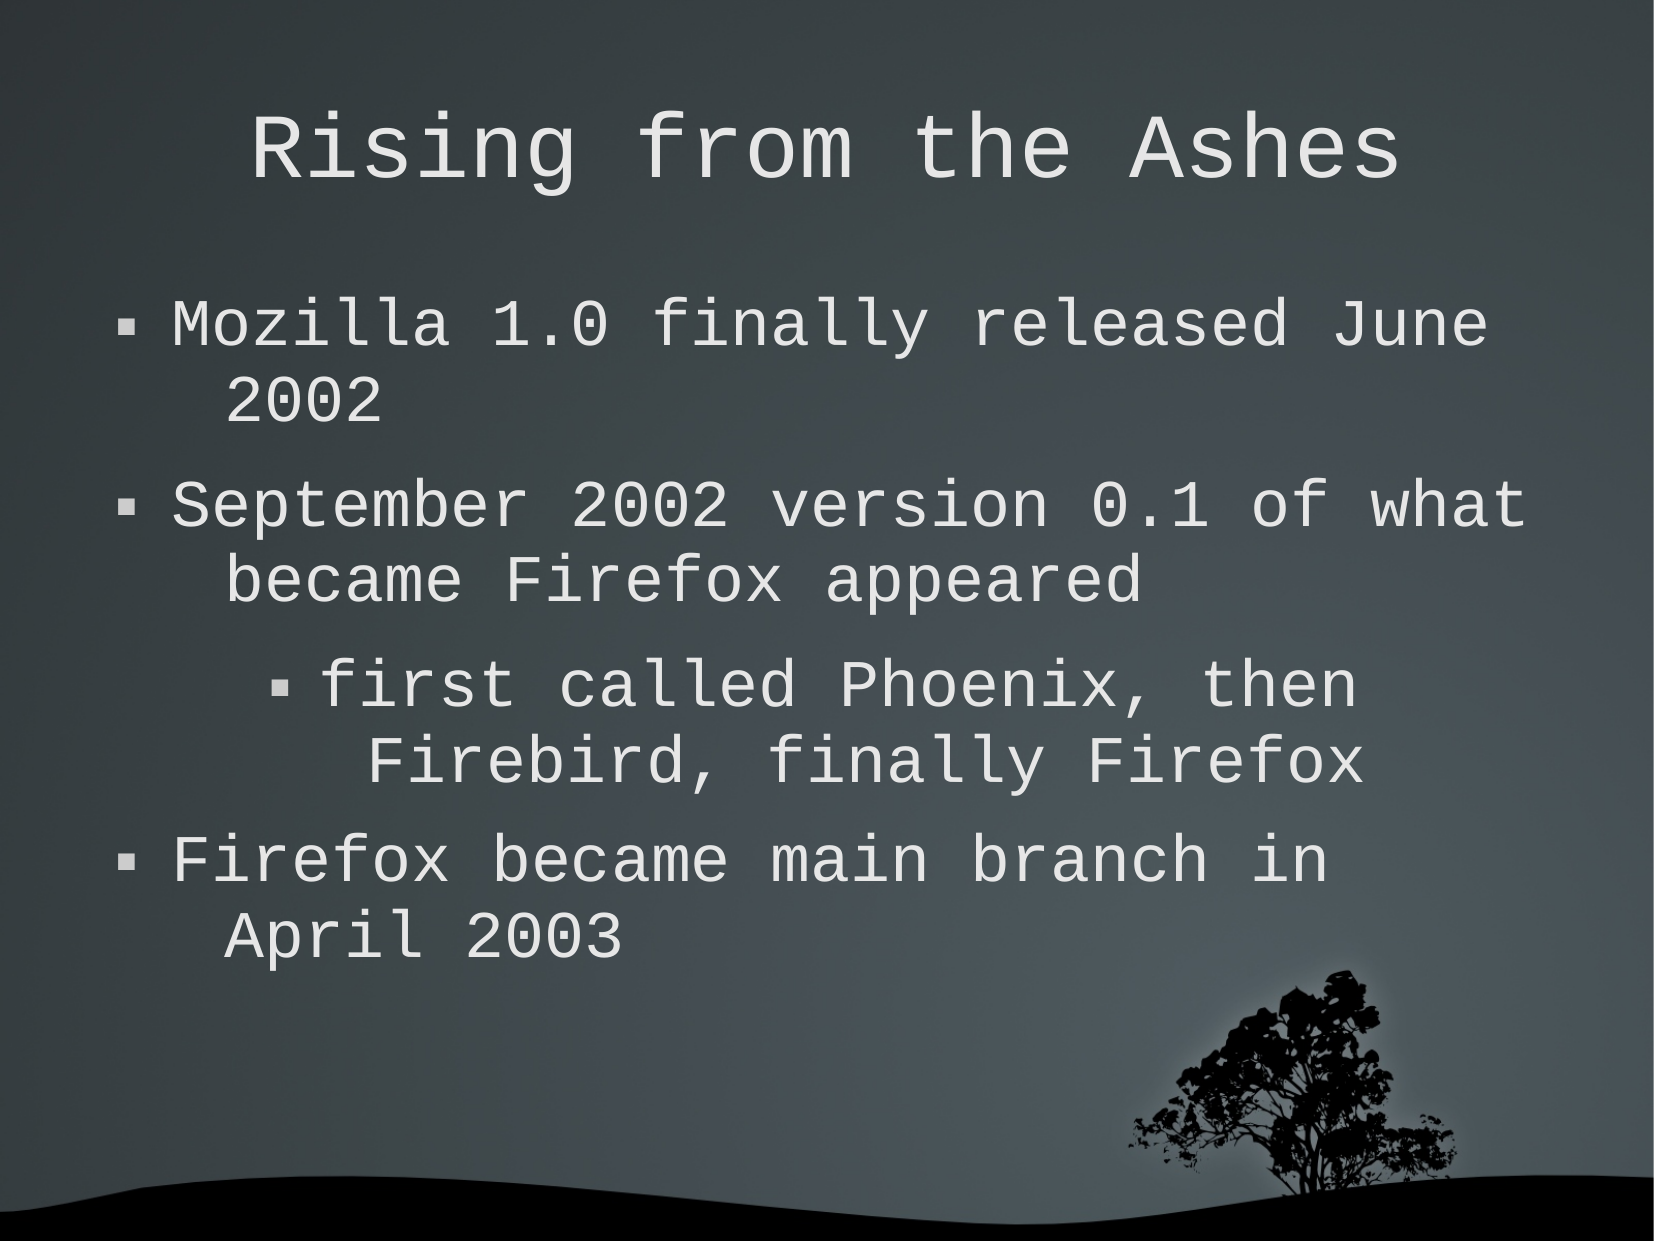

# Rising from the Ashes
Mozilla 1.0 finally released June 2002
September 2002 version 0.1 of what became Firefox appeared
first called Phoenix, then Firebird, finally Firefox
Firefox became main branch in April 2003